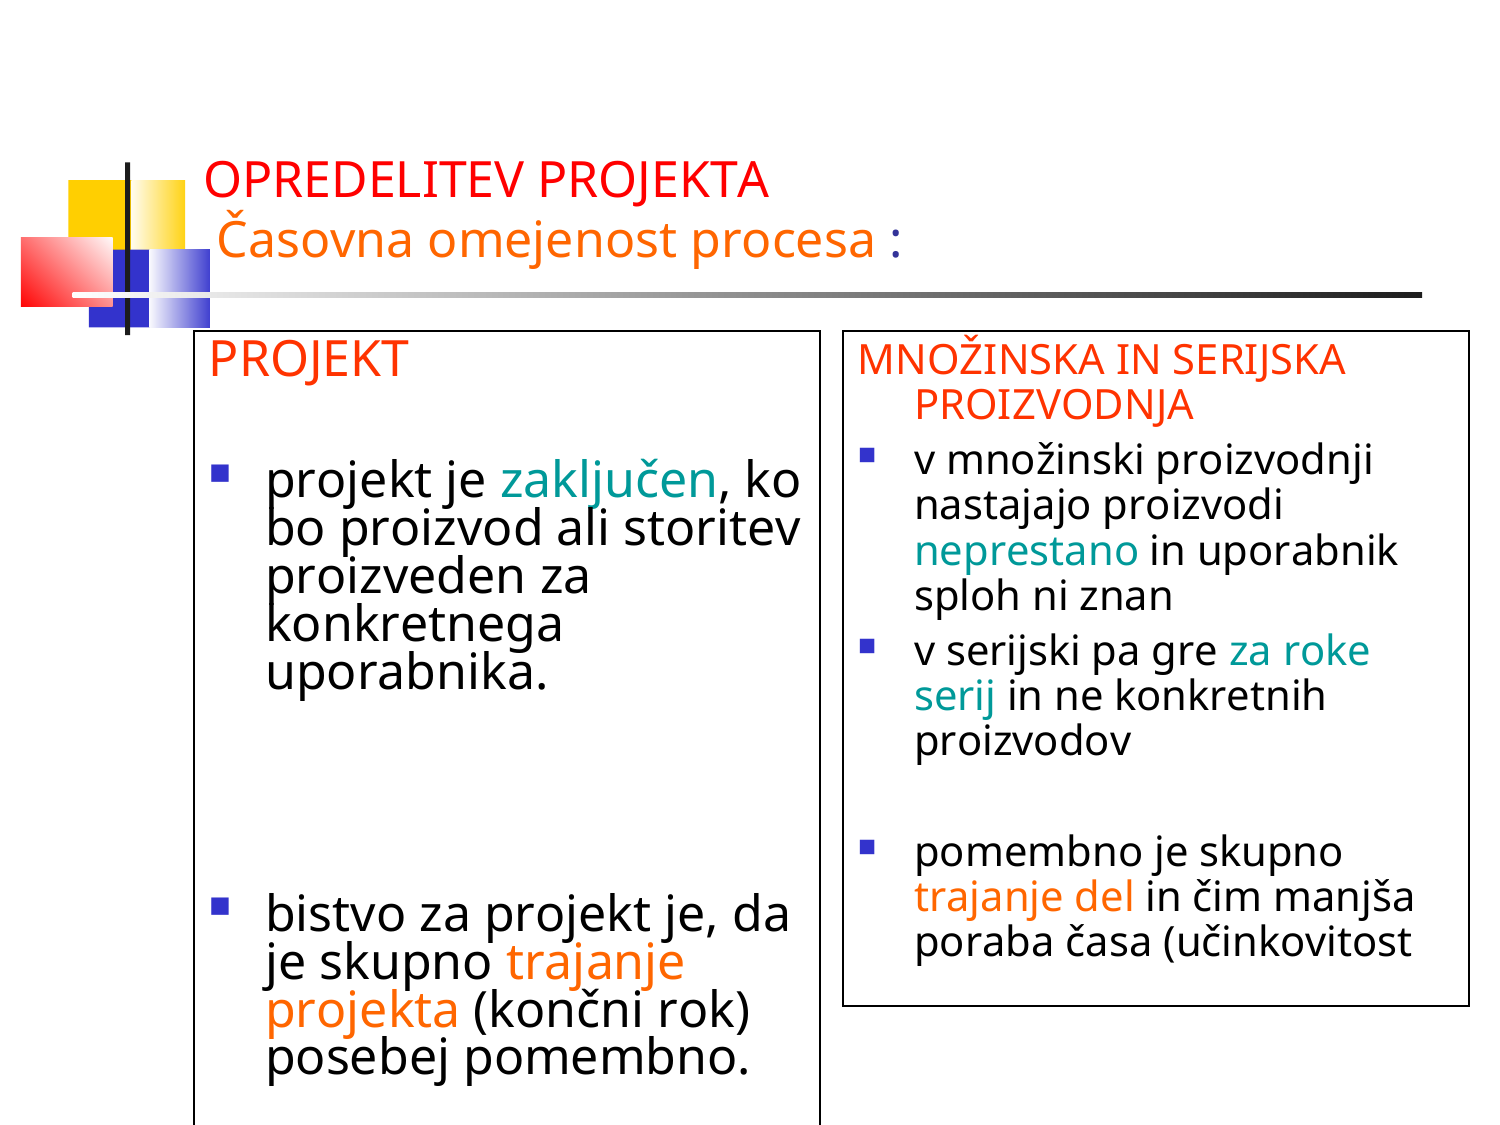

# OPREDELITEV PROJEKTA Časovna omejenost procesa :
PROJEKT
projekt je zaključen, ko bo proizvod ali storitev proizveden za konkretnega uporabnika.
bistvo za projekt je, da je skupno trajanje projekta (končni rok) posebej pomembno.
MNOŽINSKA IN SERIJSKA PROIZVODNJA
v množinski proizvodnji nastajajo proizvodi neprestano in uporabnik sploh ni znan
v serijski pa gre za roke serij in ne konkretnih proizvodov
pomembno je skupno trajanje del in čim manjša poraba časa (učinkovitost